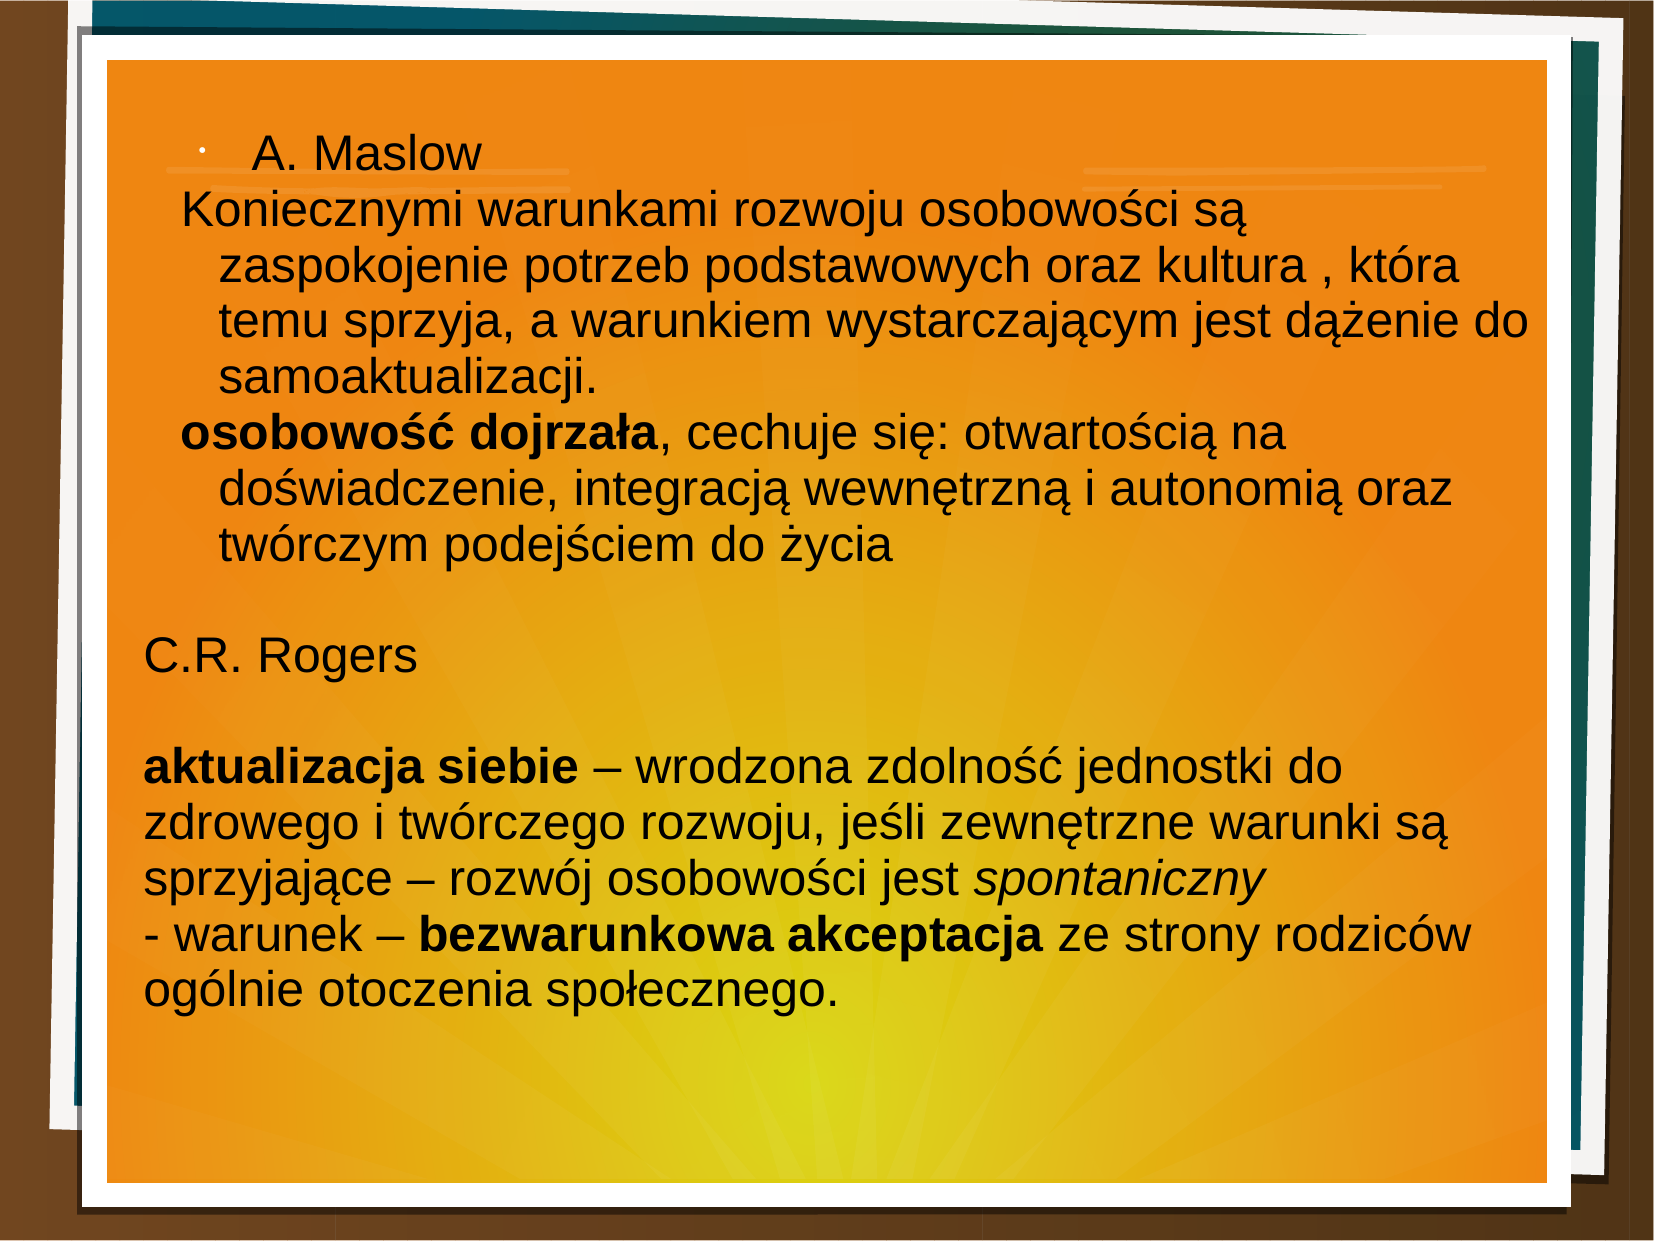

A. Maslow
Koniecznymi warunkami rozwoju osobowości są zaspokojenie potrzeb podstawowych oraz kultura , która temu sprzyja, a warunkiem wystarczającym jest dążenie do samoaktualizacji.
osobowość dojrzała, cechuje się: otwartością na doświadczenie, integracją wewnętrzną i autonomią oraz twórczym podejściem do życia
C.R. Rogers
aktualizacja siebie – wrodzona zdolność jednostki do zdrowego i twórczego rozwoju, jeśli zewnętrzne warunki są sprzyjające – rozwój osobowości jest spontaniczny
- warunek – bezwarunkowa akceptacja ze strony rodziców ogólnie otoczenia społecznego.